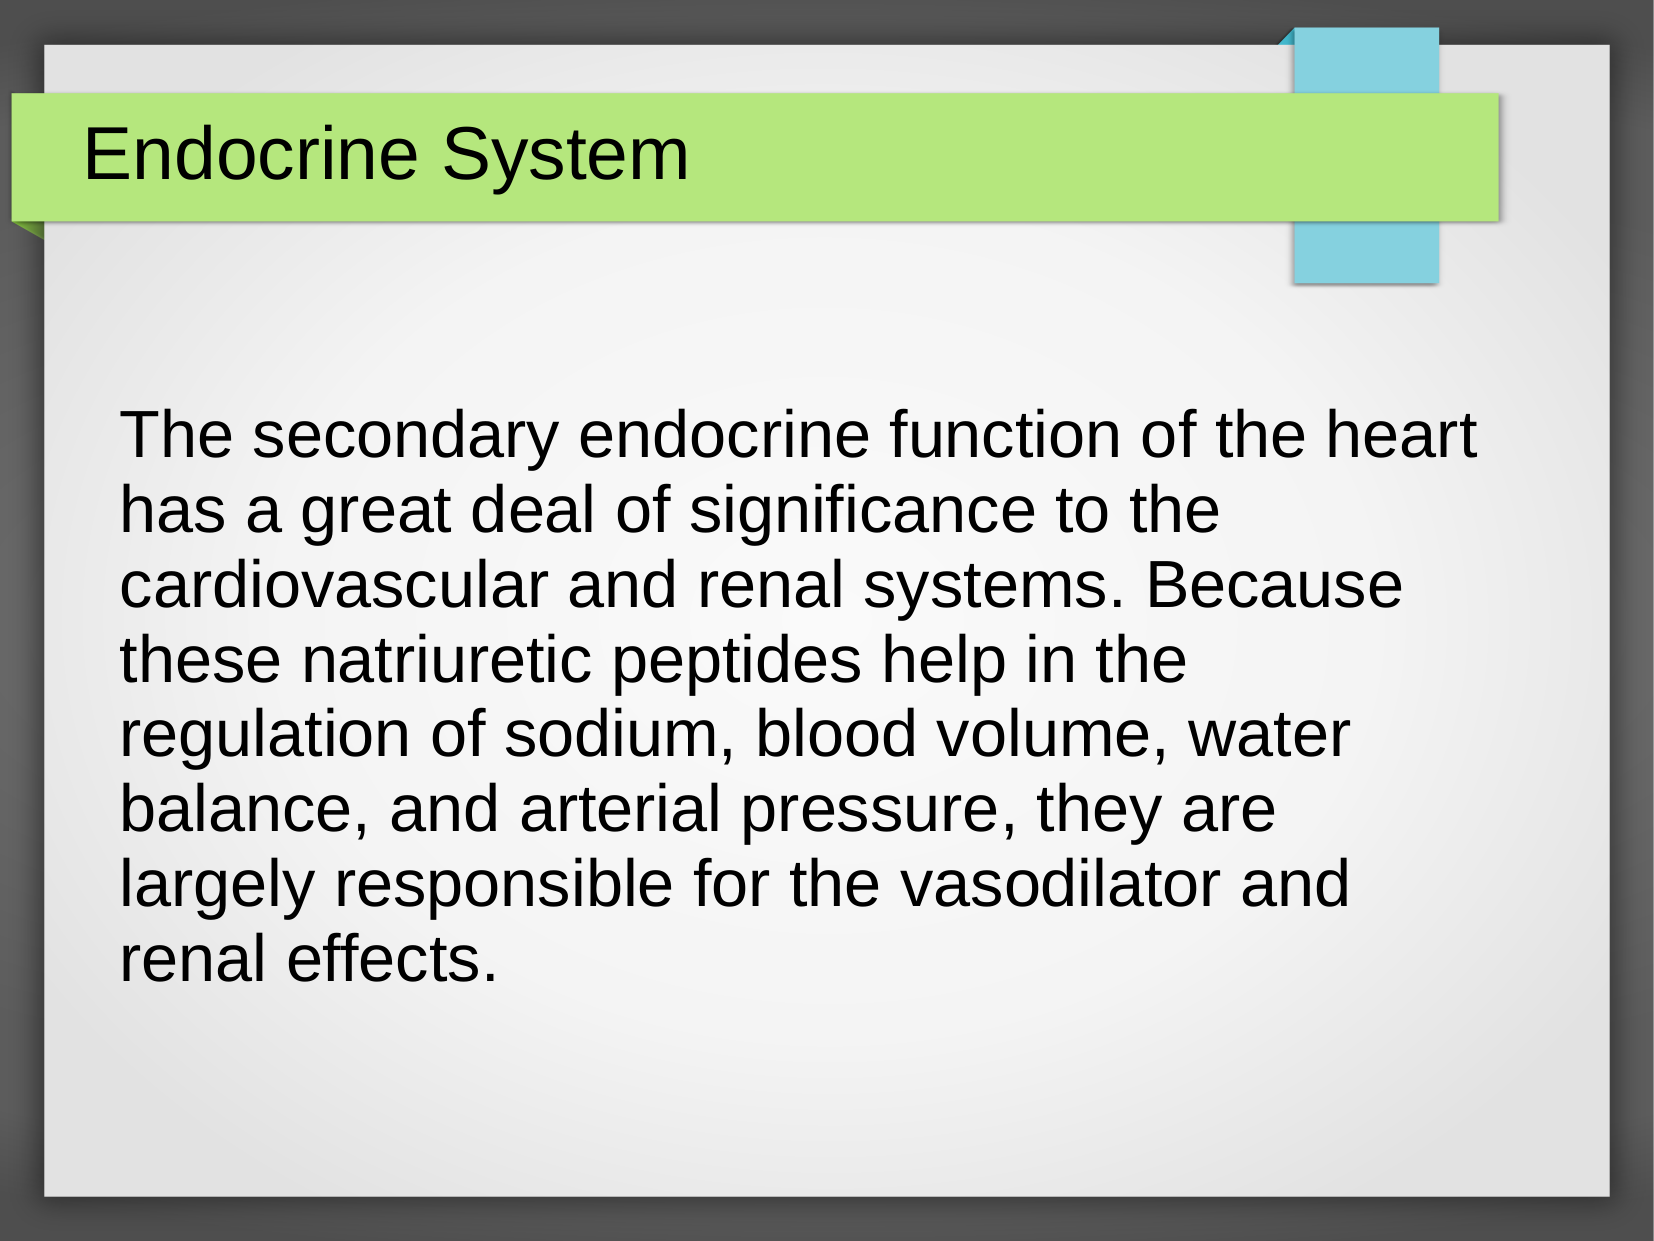

# Endocrine System
The secondary endocrine function of the heart has a great deal of significance to the cardiovascular and renal systems. Because these natriuretic peptides help in the regulation of sodium, blood volume, water balance, and arterial pressure, they are largely responsible for the vasodilator and renal effects.